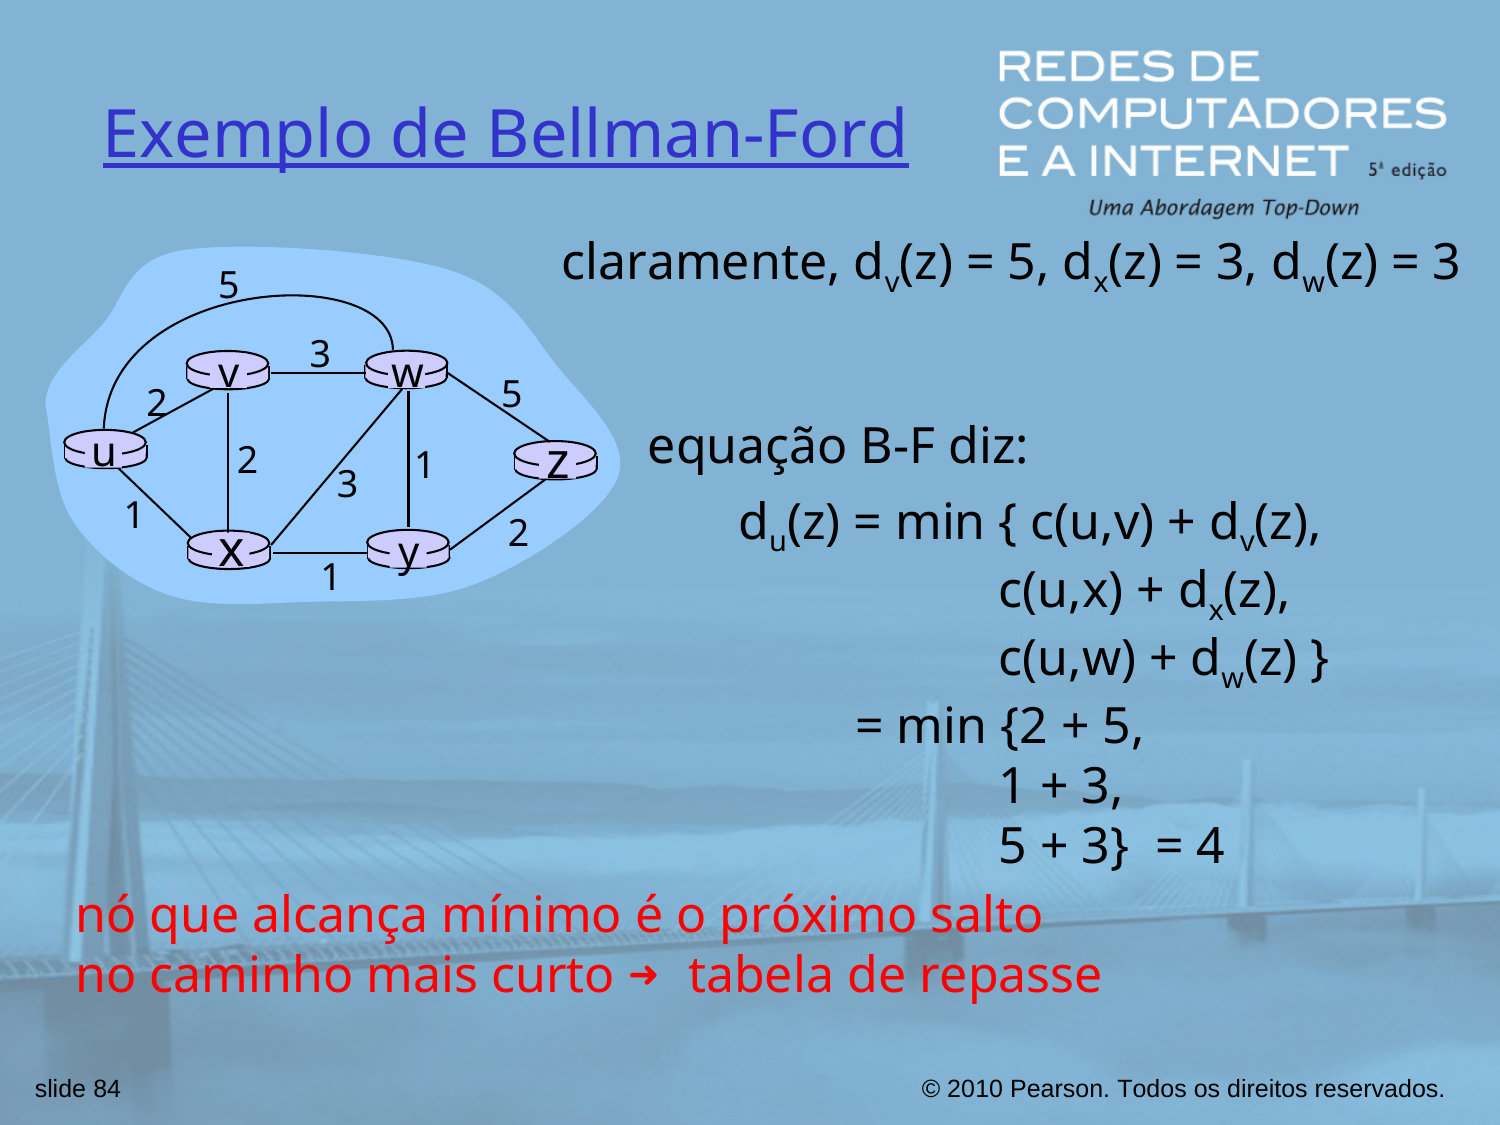

# Exemplo de Bellman-Ford
claramente, dv(z) = 5, dx(z) = 3, dw(z) = 3
5
3
v
w
5
2
u
z
2
1
3
1
2
x
y
1
equação B-F diz:
du(z) = min { c(u,v) + dv(z),
 c(u,x) + dx(z),
 c(u,w) + dw(z) }
 = min {2 + 5,
 1 + 3,
 5 + 3} = 4
nó que alcança mínimo é o próximo salto
no caminho mais curto ➜ tabela de repasse